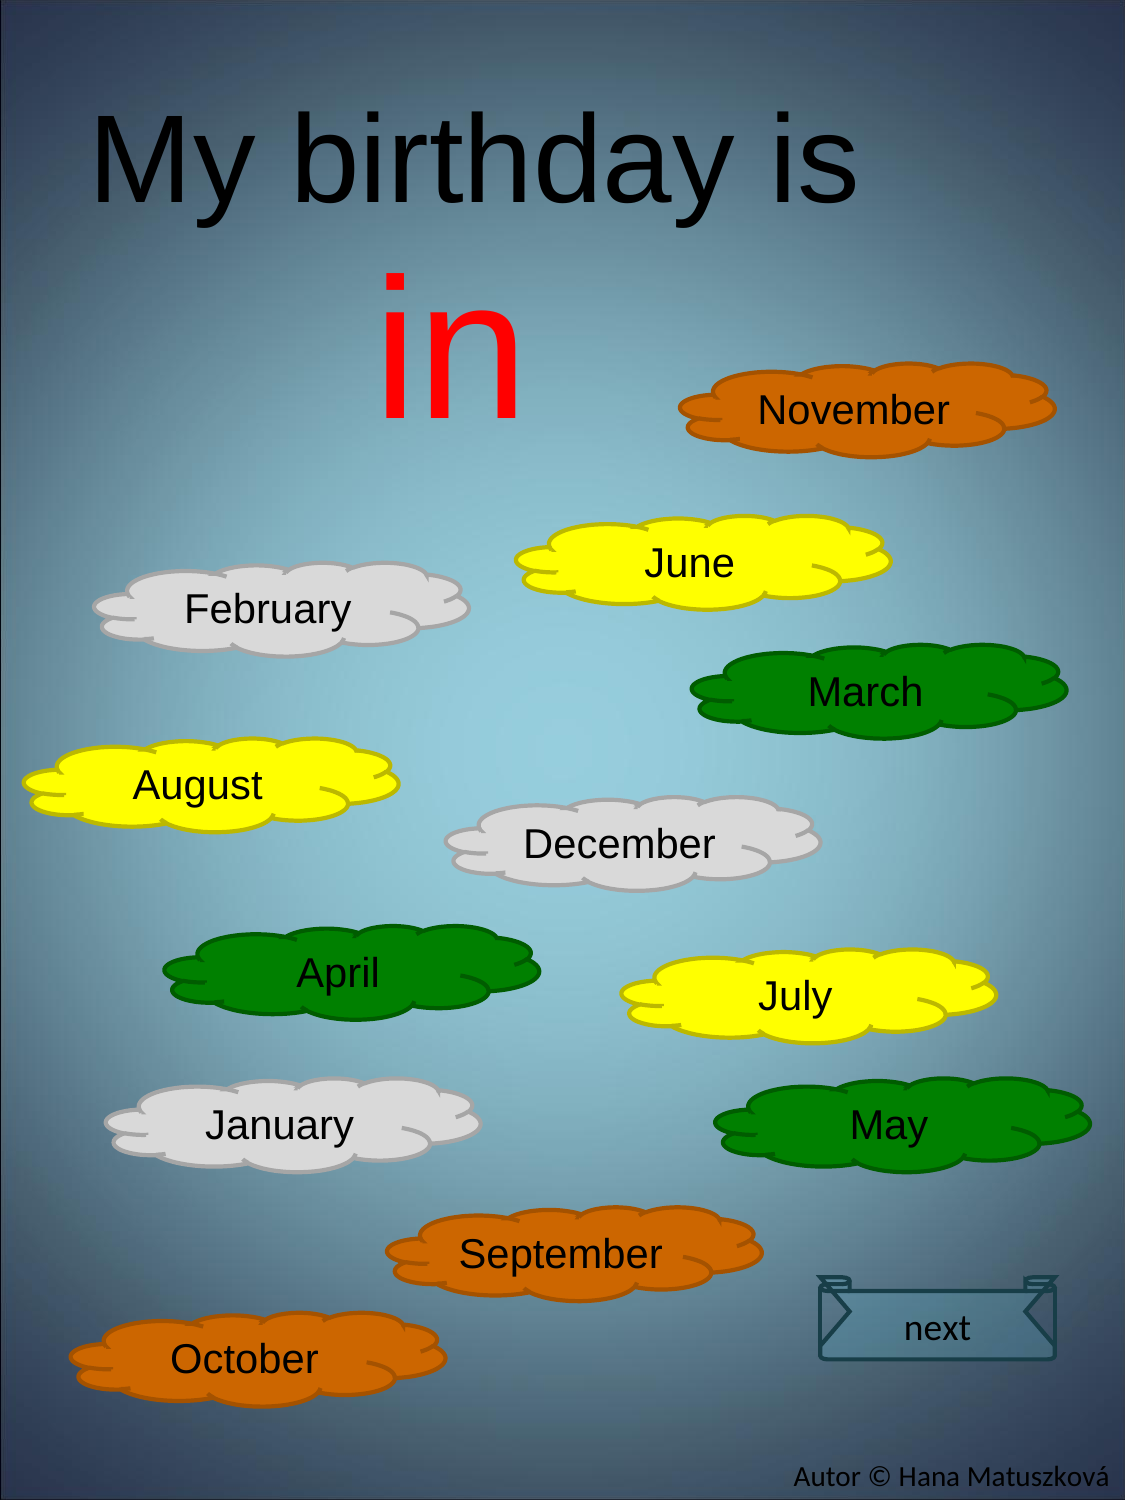

My birthday is
in
November
June
February
March
August
December
April
July
January
May
September
next
October
Autor © Hana Matuszková